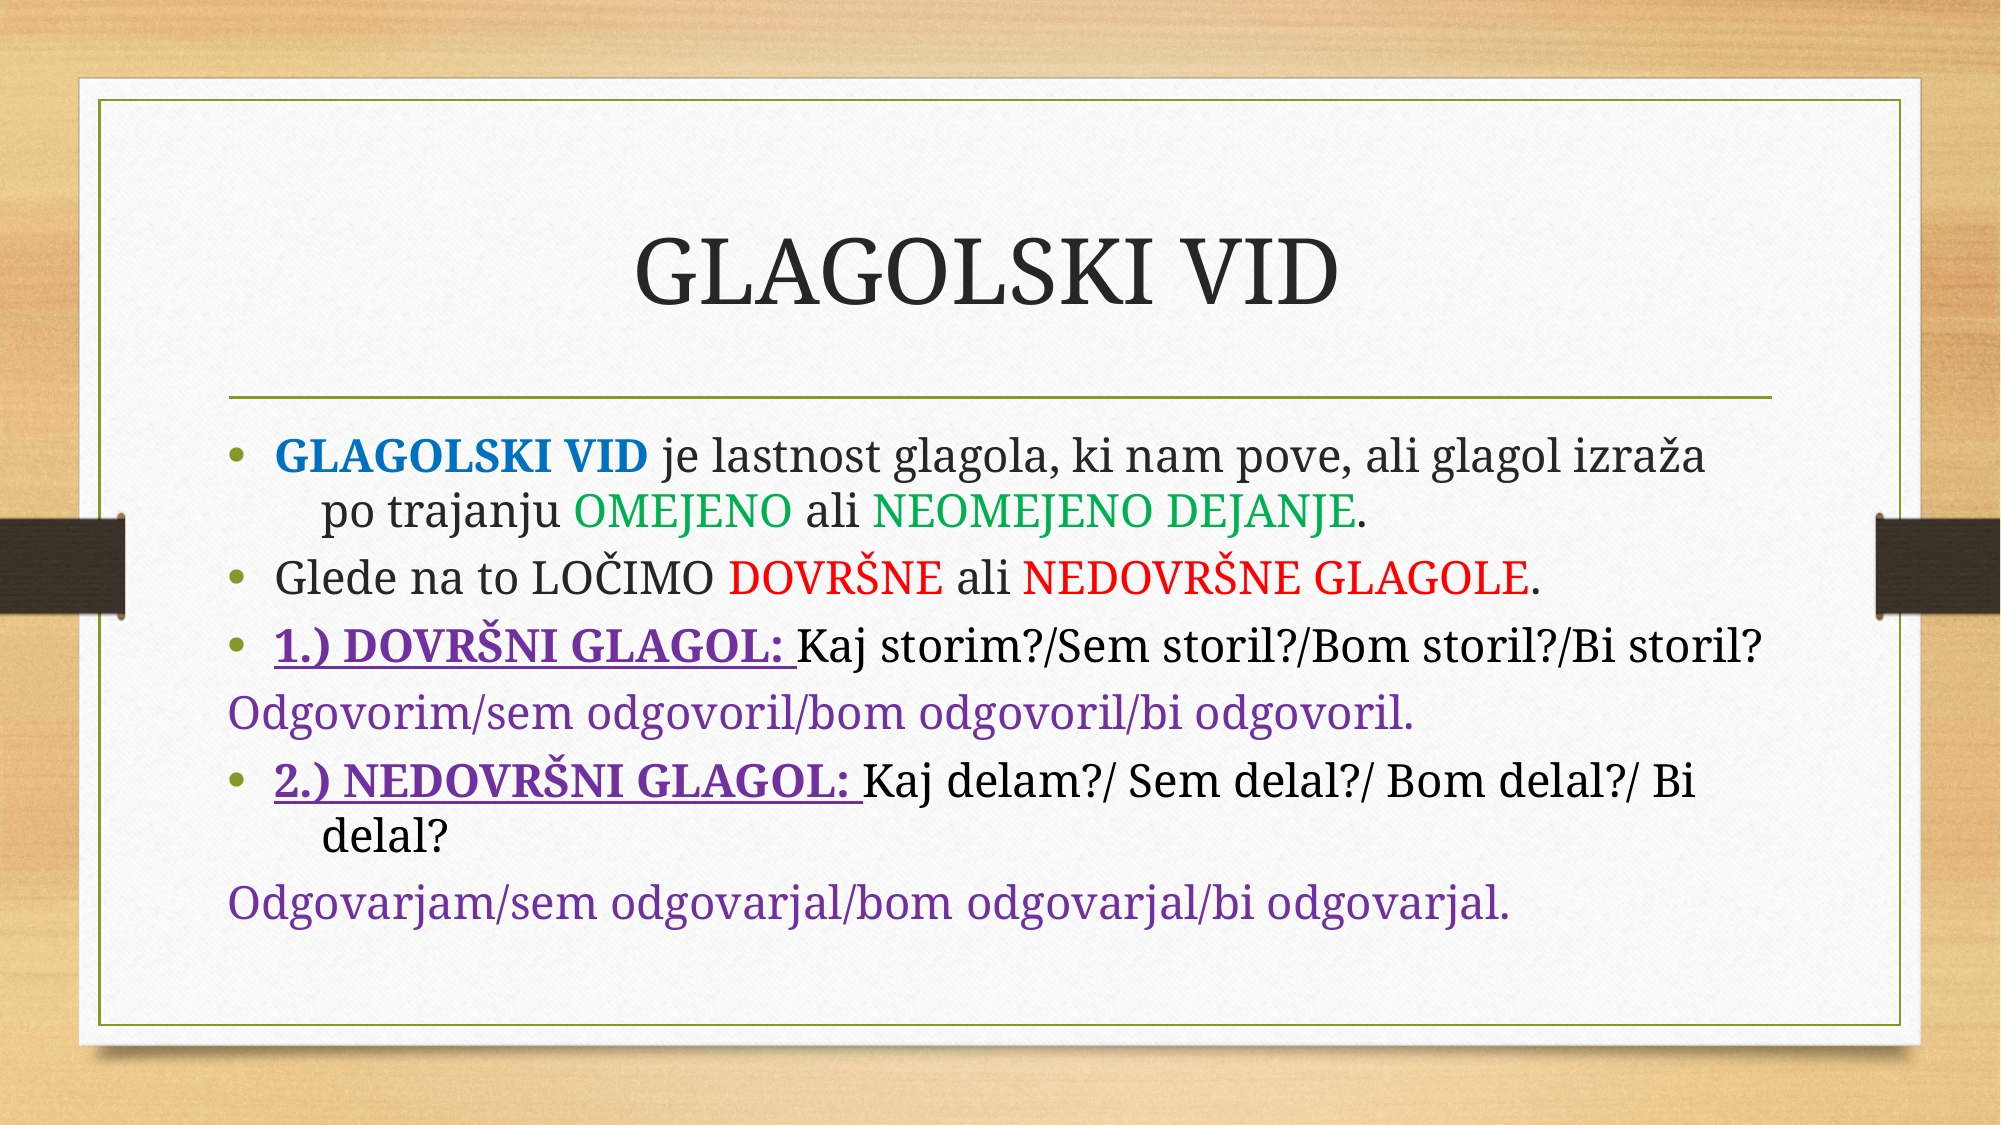

# GLAGOLSKI VID
GLAGOLSKI VID je lastnost glagola, ki nam pove, ali glagol izraža po trajanju OMEJENO ali NEOMEJENO DEJANJE.
Glede na to LOČIMO DOVRŠNE ali NEDOVRŠNE GLAGOLE.
1.) DOVRŠNI GLAGOL: Kaj storim?/Sem storil?/Bom storil?/Bi storil?
Odgovorim/sem odgovoril/bom odgovoril/bi odgovoril.
2.) NEDOVRŠNI GLAGOL: Kaj delam?/ Sem delal?/ Bom delal?/ Bi delal?
Odgovarjam/sem odgovarjal/bom odgovarjal/bi odgovarjal.